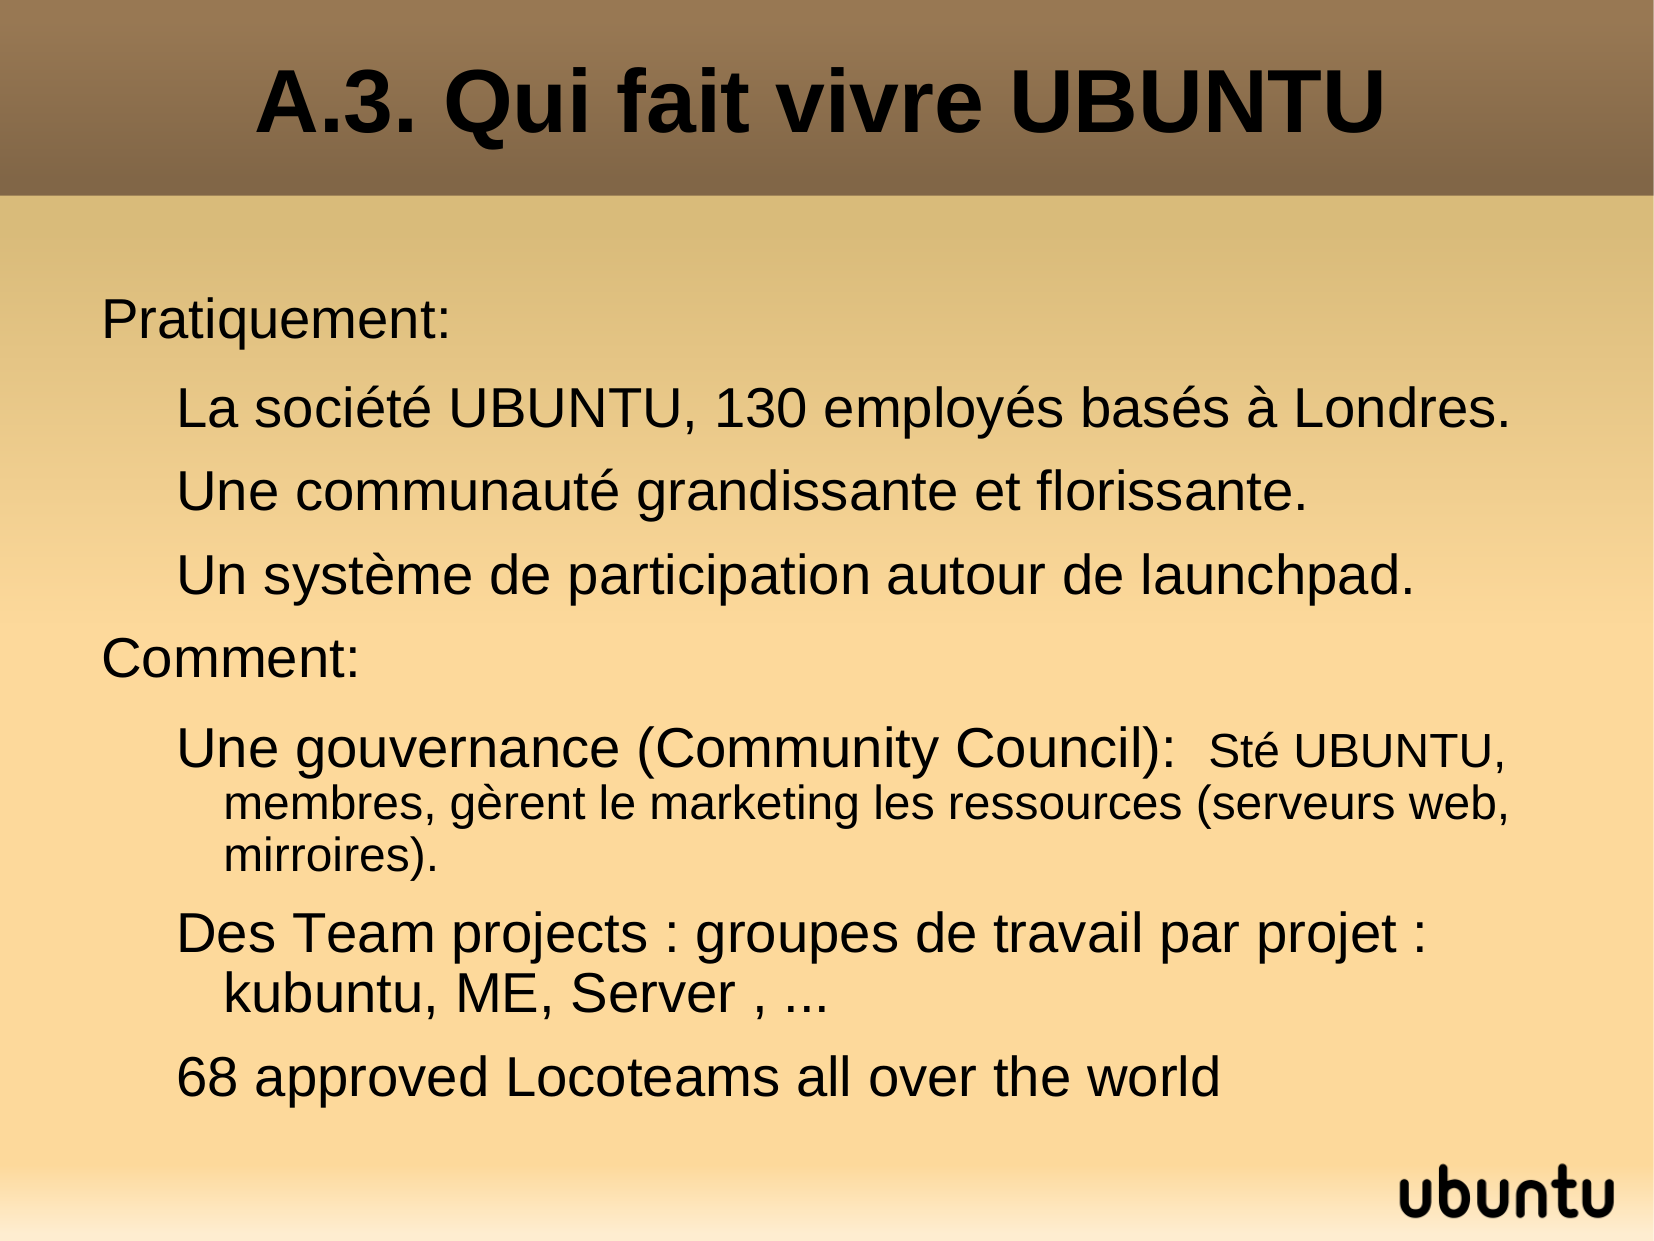

# A.3. Qui fait vivre UBUNTU
Pratiquement:
La société UBUNTU, 130 employés basés à Londres.
Une communauté grandissante et florissante.
Un système de participation autour de launchpad.
Comment:
Une gouvernance (Community Council):  Sté UBUNTU, membres, gèrent le marketing les ressources (serveurs web, mirroires).
Des Team projects : groupes de travail par projet : kubuntu, ME, Server , ...
68 approved Locoteams all over the world